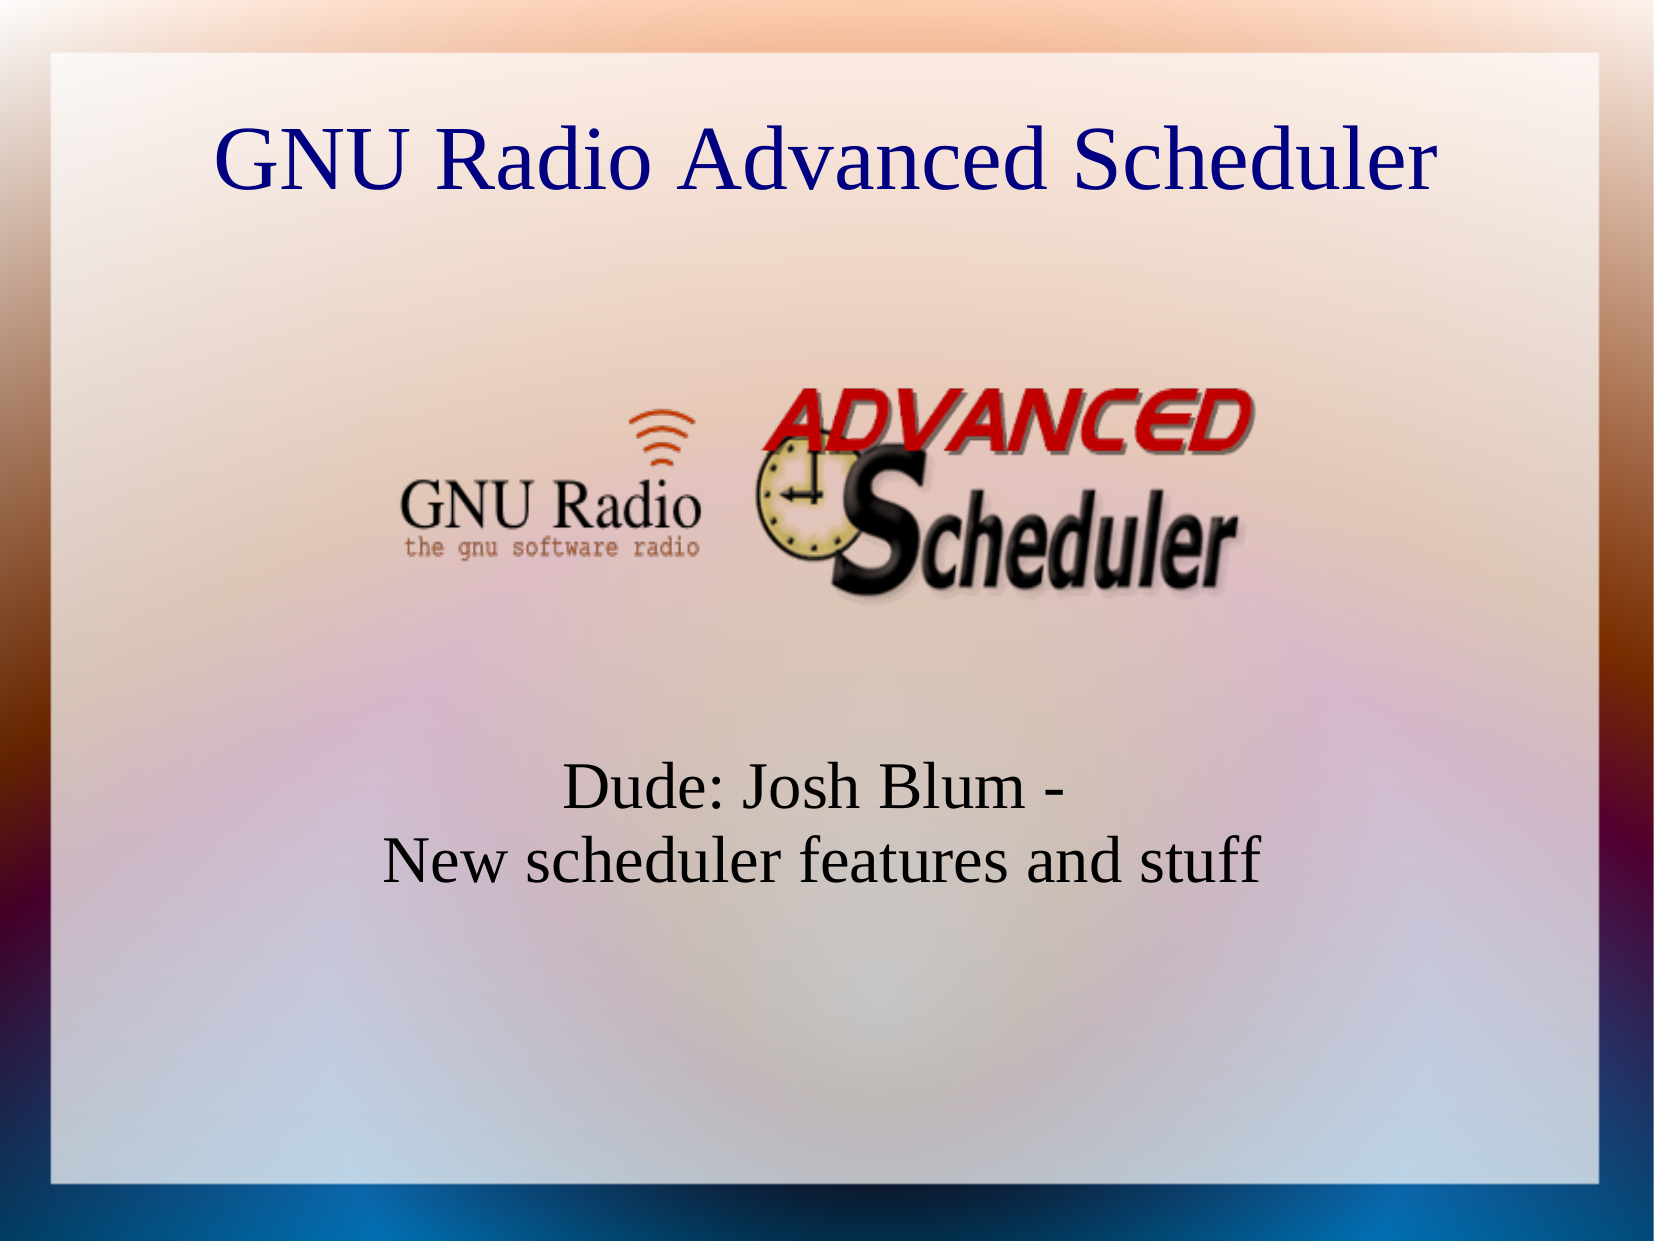

# GNU Radio Advanced Scheduler
Dude: Josh Blum -
New scheduler features and stuff